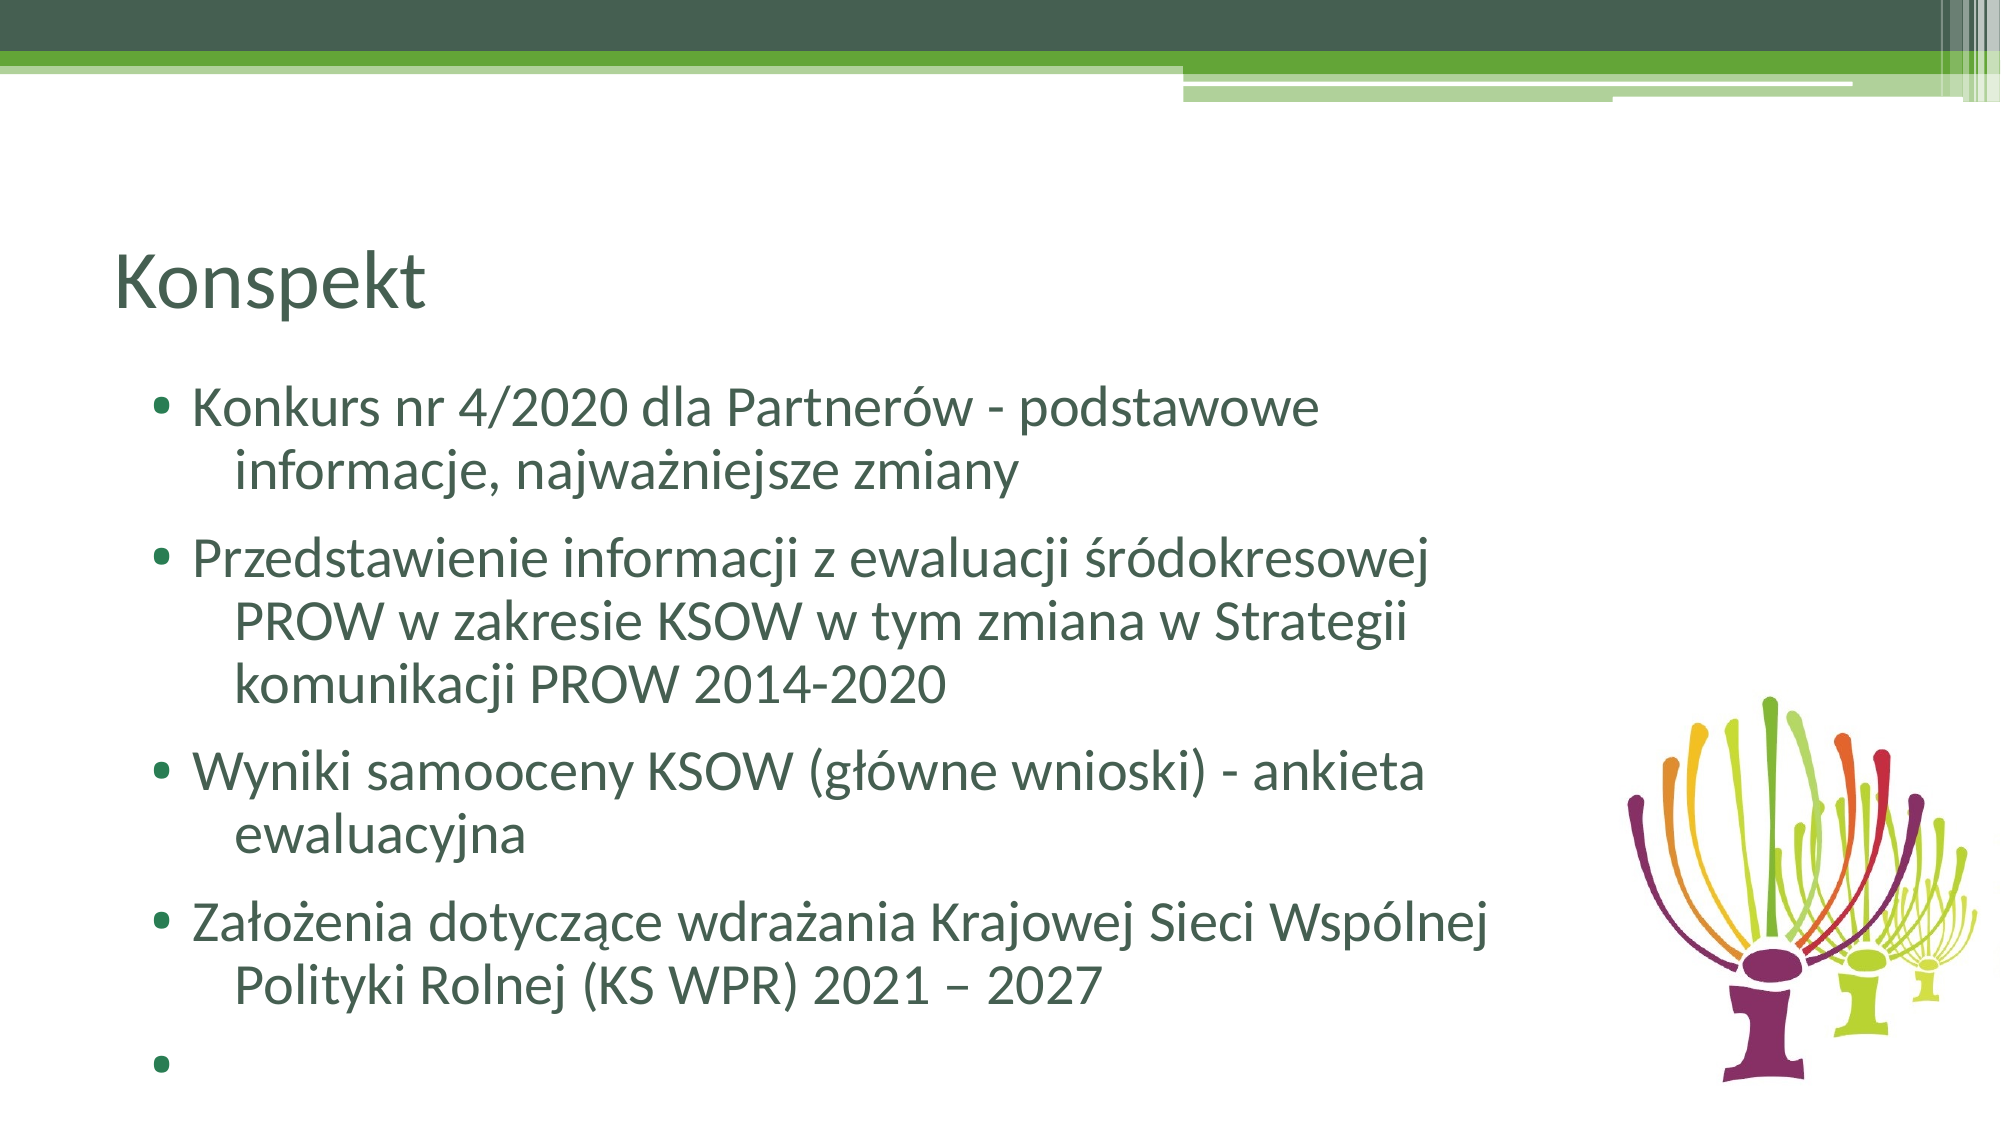

# Konspekt
Konkurs nr 4/2020 dla Partnerów - podstawowe informacje, najważniejsze zmiany
Przedstawienie informacji z ewaluacji śródokresowej PROW w zakresie KSOW w tym zmiana w Strategii komunikacji PROW 2014-2020
Wyniki samooceny KSOW (główne wnioski) - ankieta ewaluacyjna
Założenia dotyczące wdrażania Krajowej Sieci Wspólnej Polityki Rolnej (KS WPR) 2021 – 2027